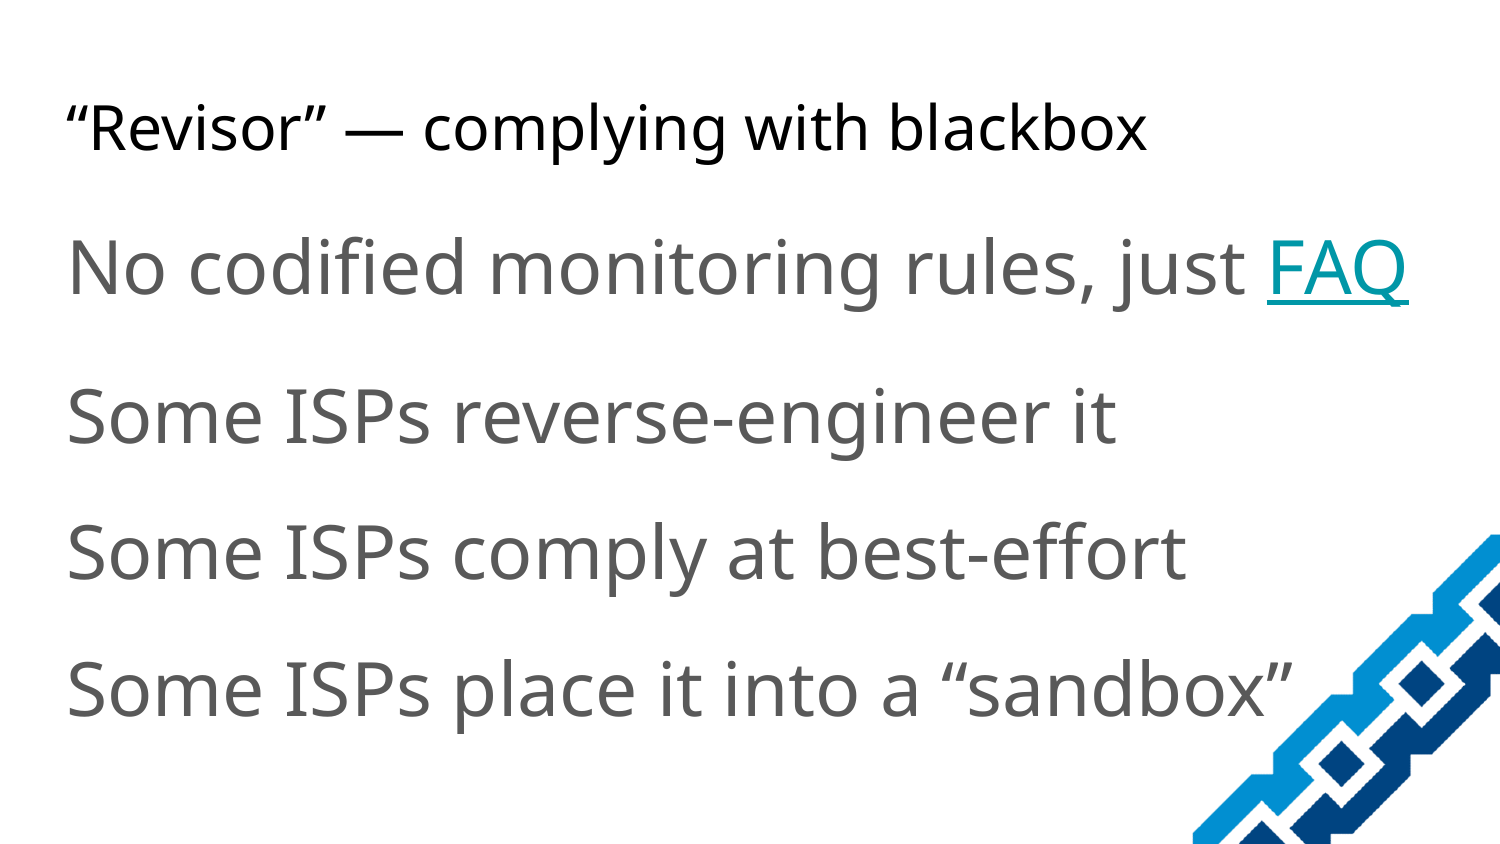

# “Revisor” — complying with blackbox
No codified monitoring rules, just FAQ
Some ISPs reverse-engineer it
Some ISPs comply at best-effort
Some ISPs place it into a “sandbox”